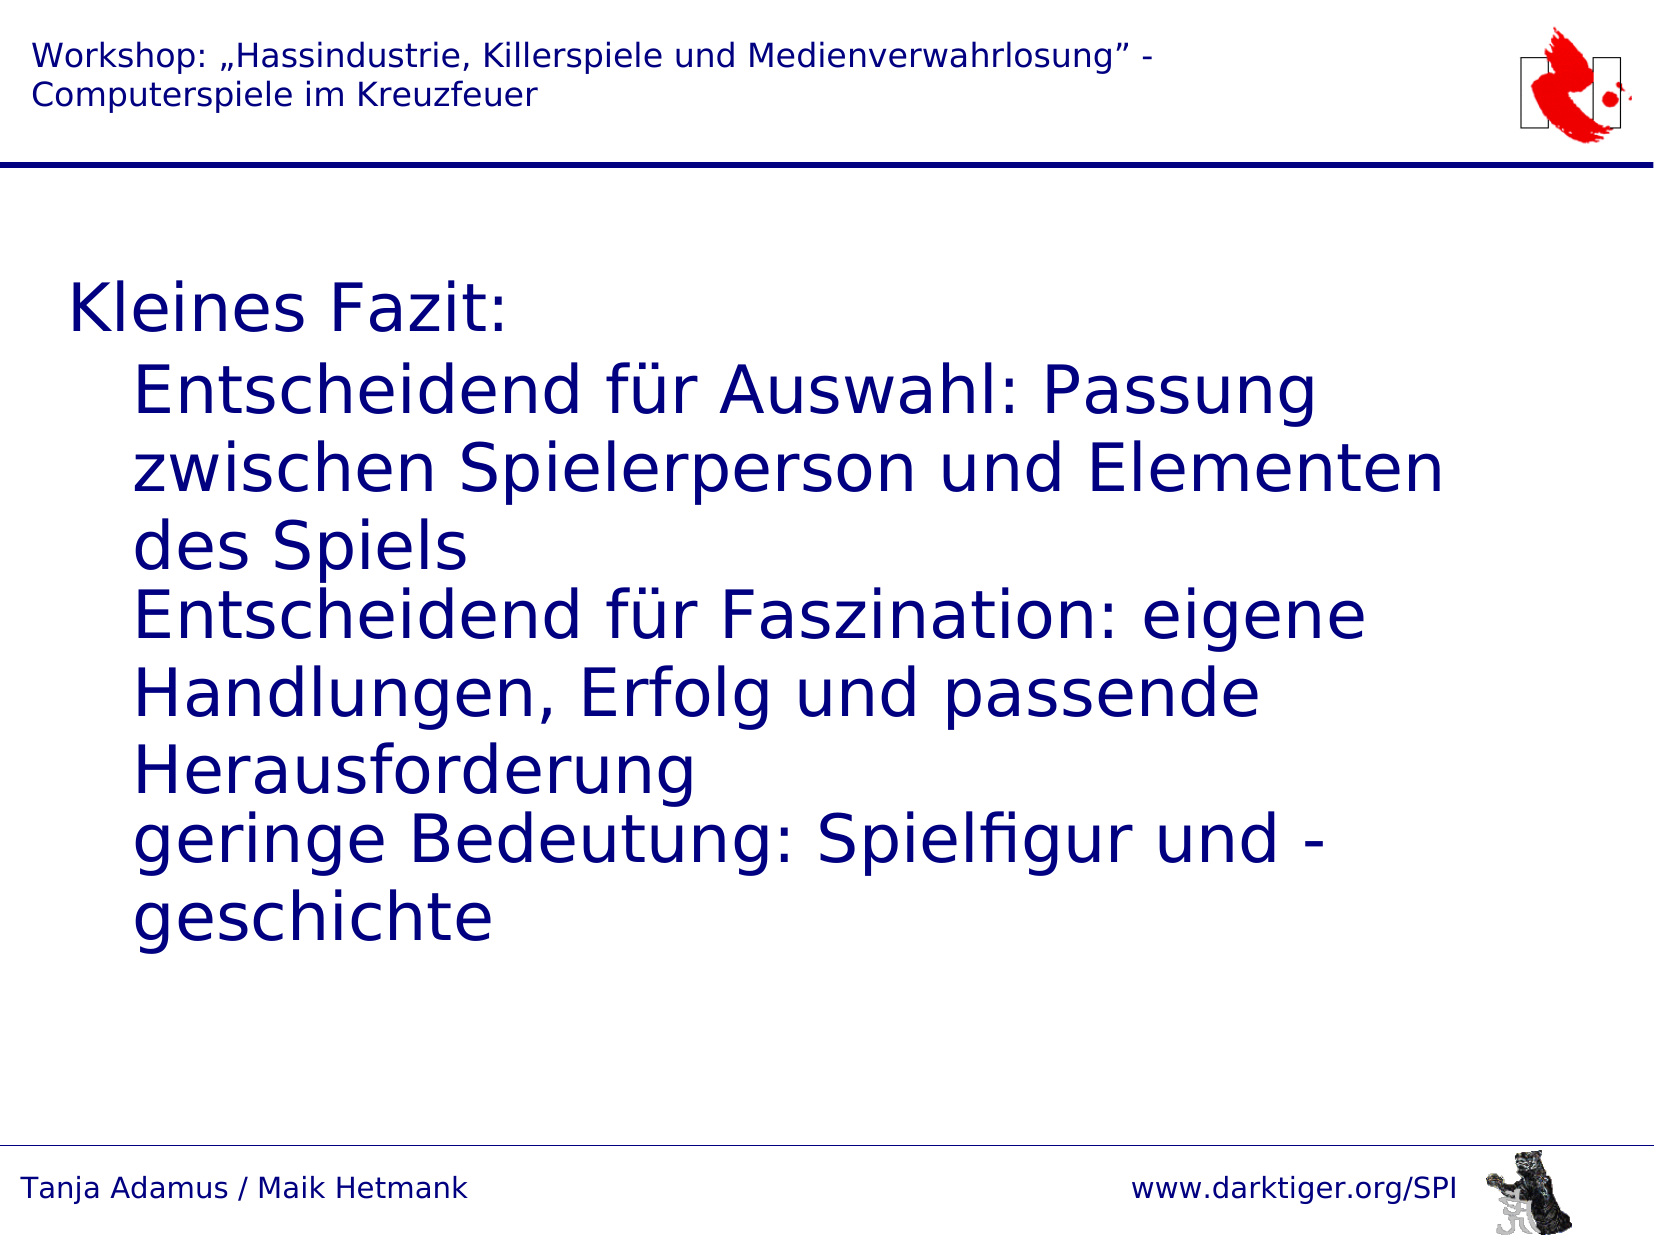

Workshop: „Hassindustrie, Killerspiele und Medienverwahrlosung” - Computerspiele im Kreuzfeuer
Kleines Fazit:
Entscheidend für Auswahl: Passung zwischen Spielerperson und Elementen des Spiels
Entscheidend für Faszination: eigene Handlungen, Erfolg und passende Herausforderung
geringe Bedeutung: Spielfigur und -geschichte